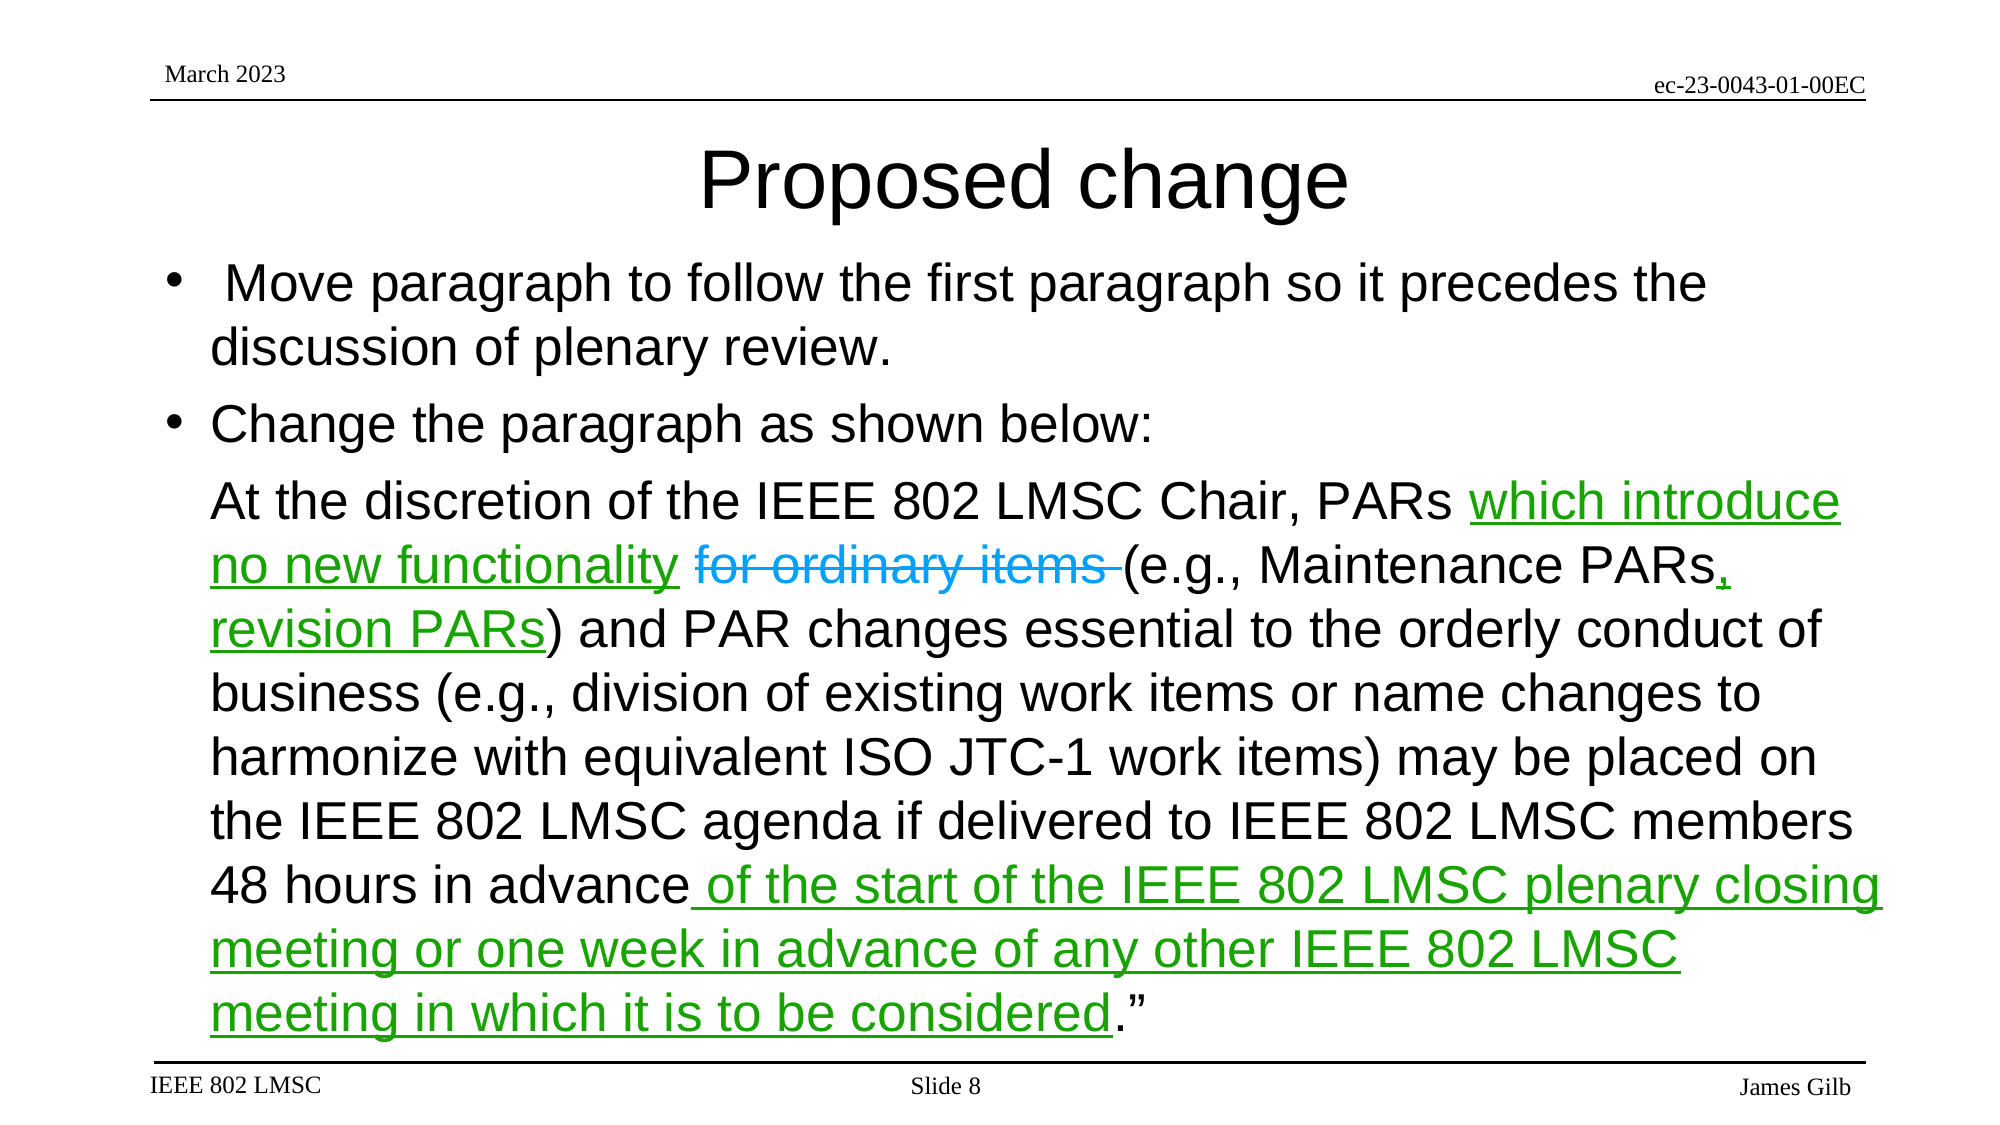

# Proposed change
 Move paragraph to follow the first paragraph so it precedes the discussion of plenary review.
Change the paragraph as shown below:
At the discretion of the IEEE 802 LMSC Chair, PARs which introduce no new functionality for ordinary items (e.g., Maintenance PARs, revision PARs) and PAR changes essential to the orderly conduct of business (e.g., division of existing work items or name changes to harmonize with equivalent ISO JTC-1 work items) may be placed on the IEEE 802 LMSC agenda if delivered to IEEE 802 LMSC members 48 hours in advance of the start of the IEEE 802 LMSC plenary closing meeting or one week in advance of any other IEEE 802 LMSC meeting in which it is to be considered.”
8